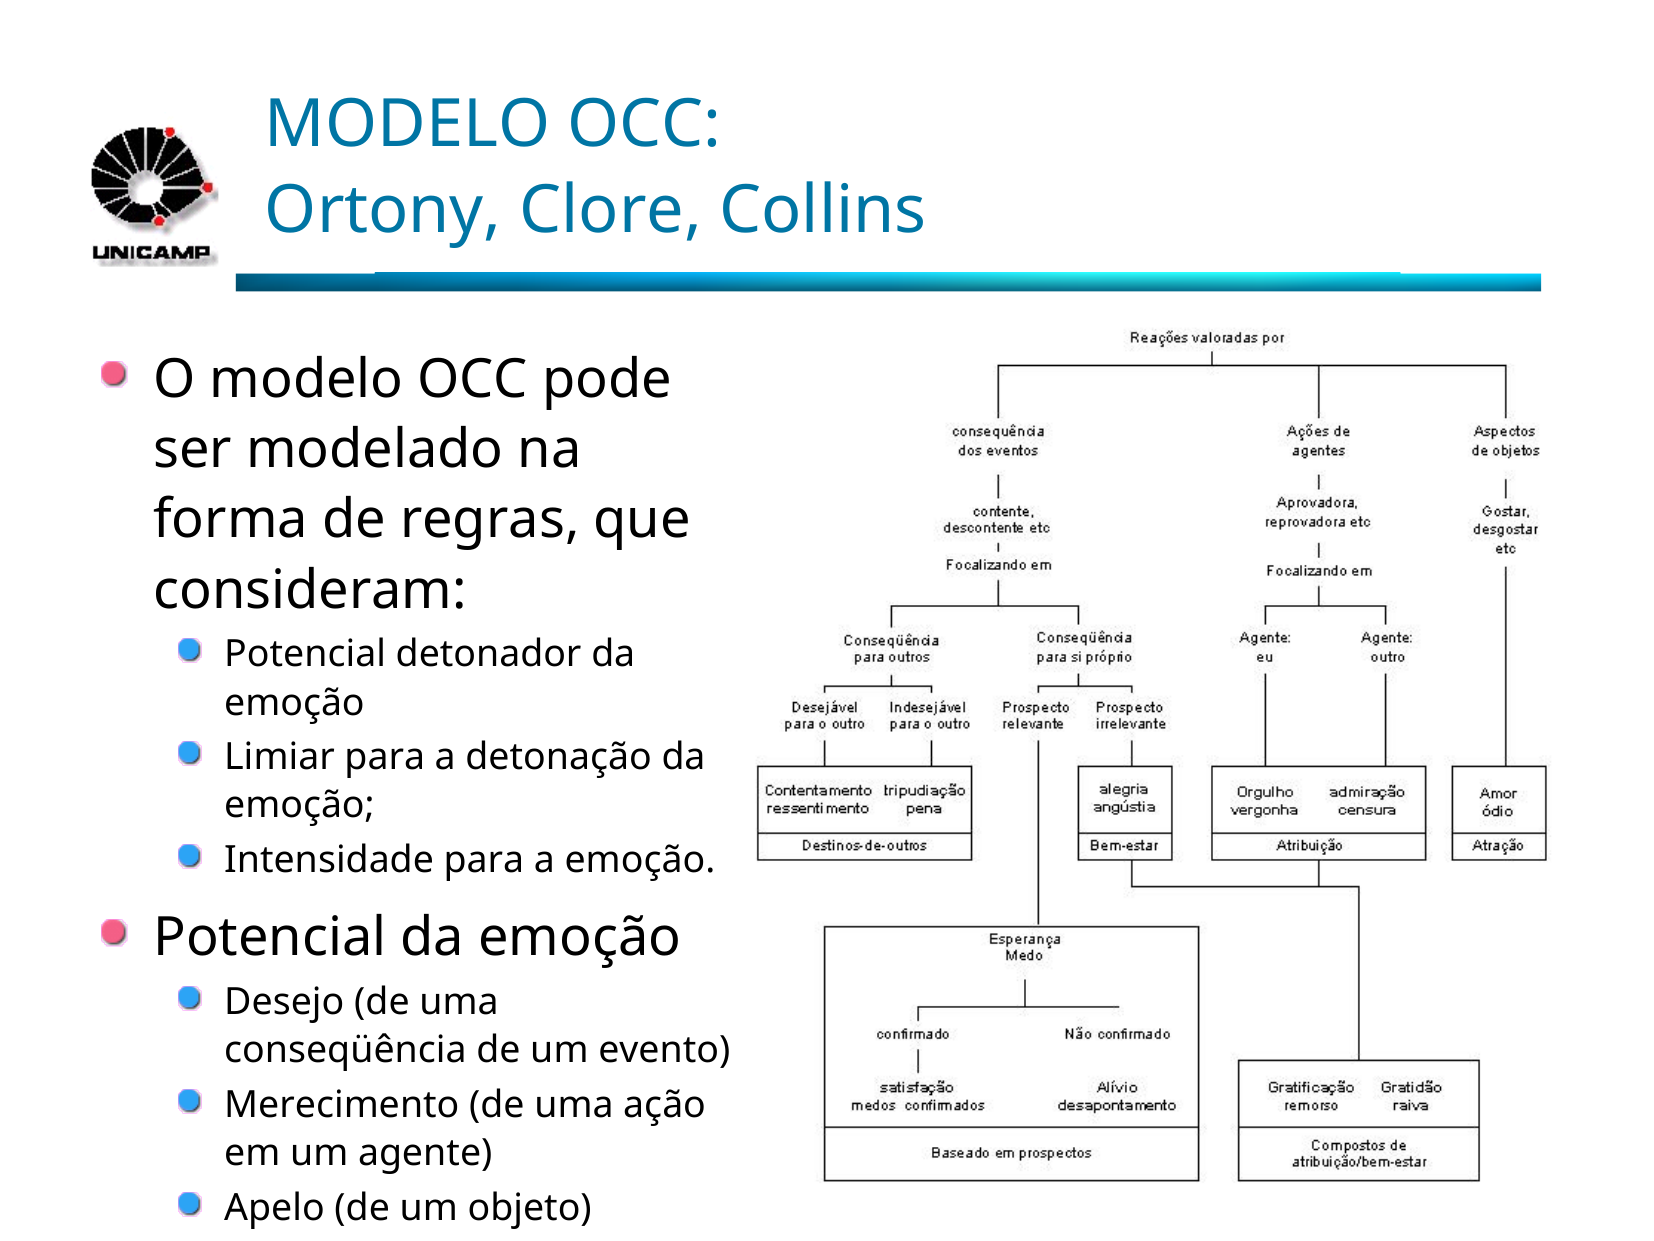

# MODELO OCC: Ortony, Clore, Collins
O modelo OCC pode ser modelado na forma de regras, que consideram:
Potencial detonador da emoção
Limiar para a detonação da emoção;
Intensidade para a emoção.
Potencial da emoção
Desejo (de uma conseqüência de um evento)
Merecimento (de uma ação em um agente)
Apelo (de um objeto)